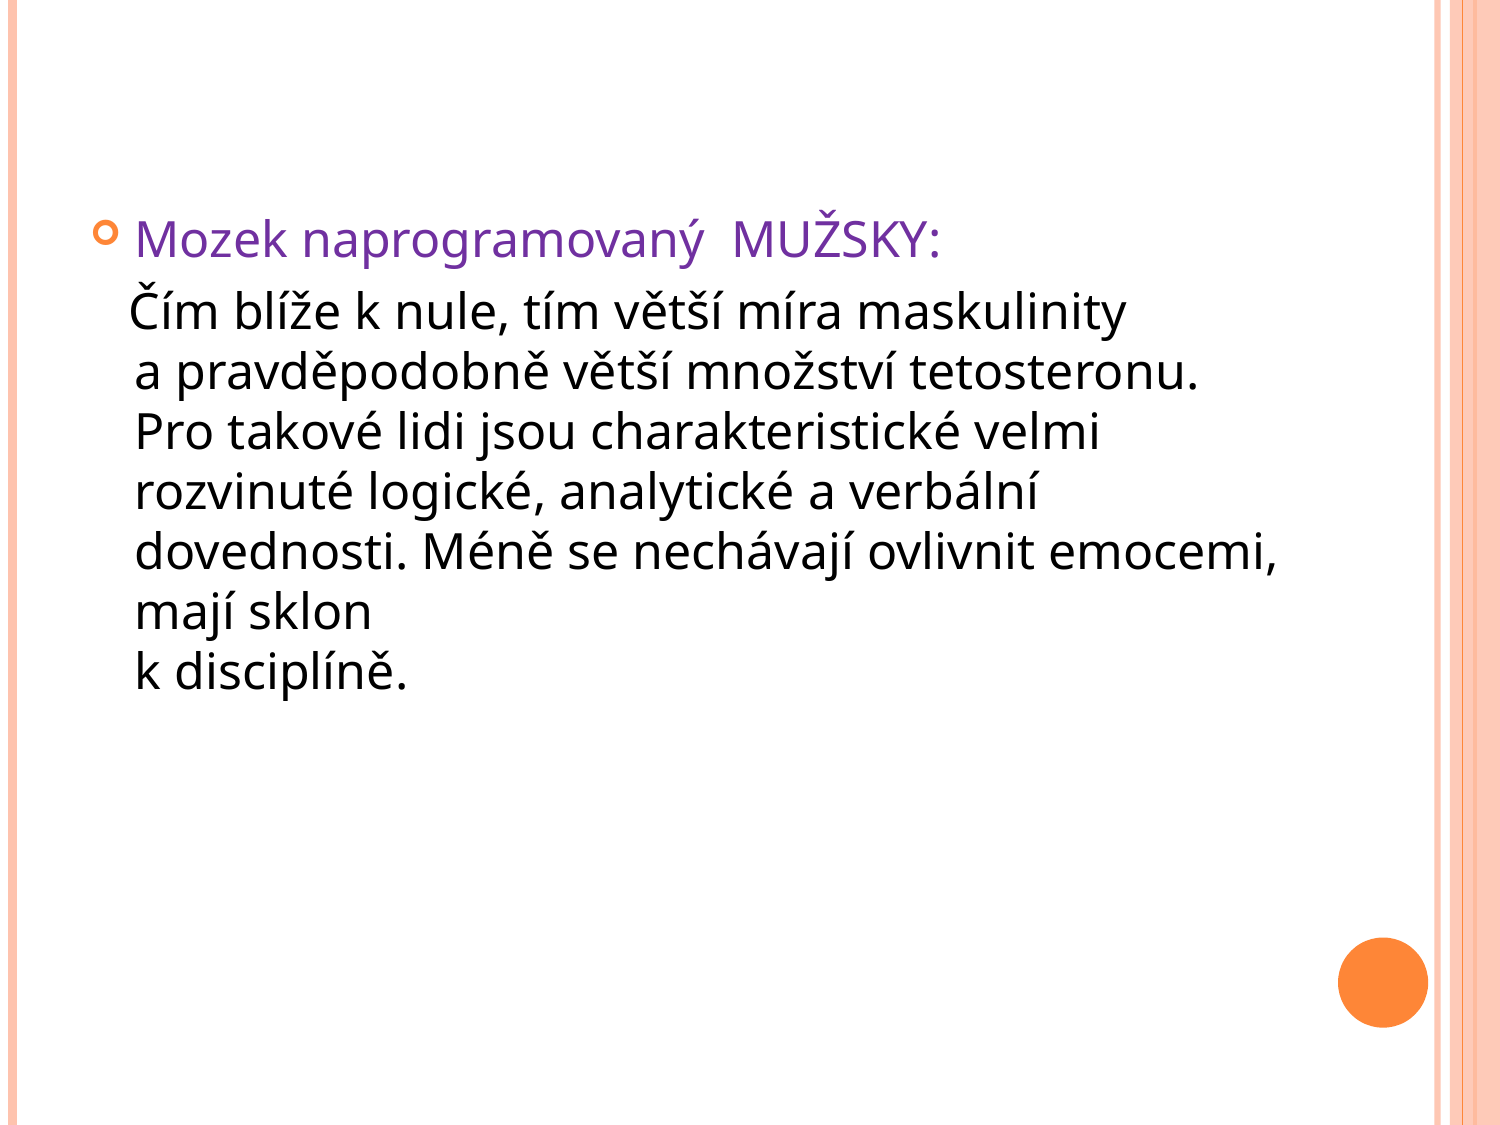

#
Mozek naprogramovaný MUŽSKY:
 Čím blíže k nule, tím větší míra maskulinity
a pravděpodobně větší množství tetosteronu. Pro takové lidi jsou charakteristické velmi rozvinuté logické, analytické a verbální dovednosti. Méně se nechávají ovlivnit emocemi, mají sklon
k disciplíně.